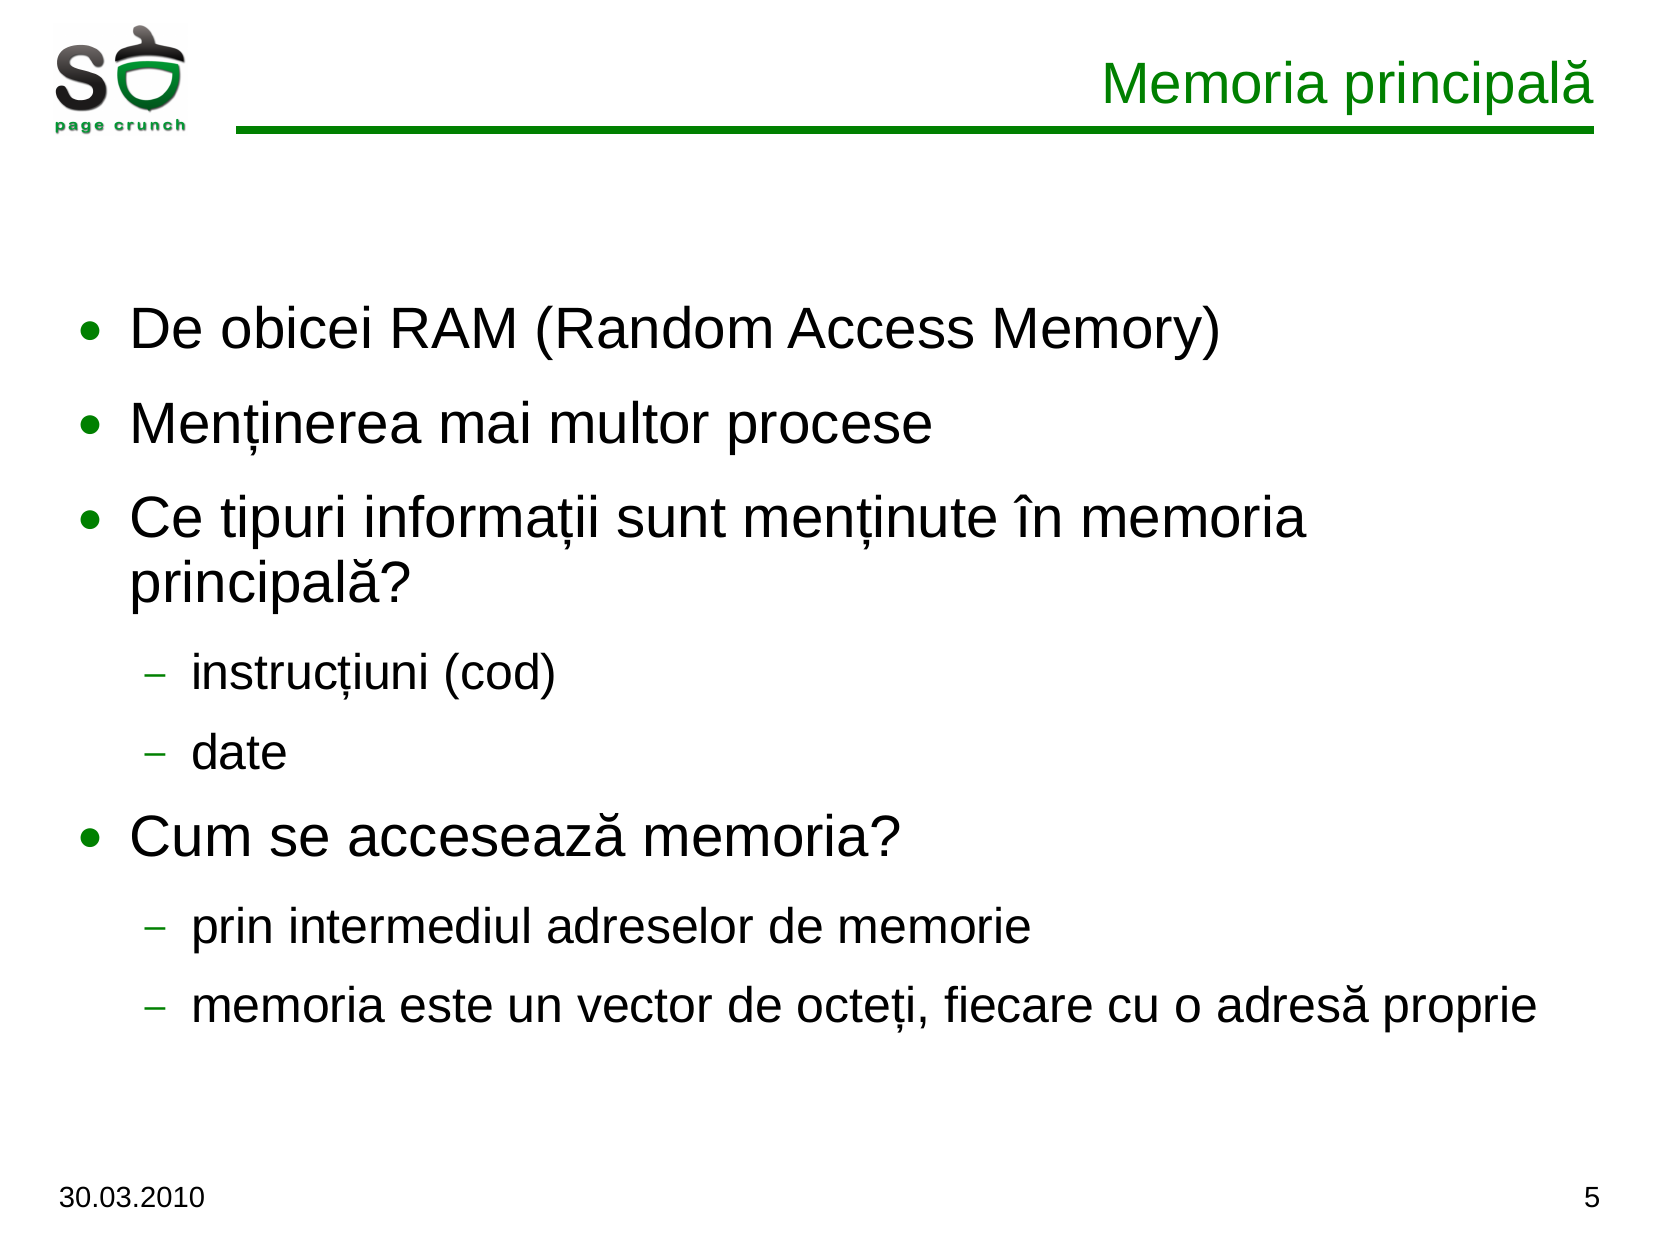

# Memoria principală
De obicei RAM (Random Access Memory)
Menținerea mai multor procese
Ce tipuri informații sunt menținute în memoria principală?
instrucțiuni (cod)
date
Cum se accesează memoria?
prin intermediul adreselor de memorie
memoria este un vector de octeți, fiecare cu o adresă proprie
30.03.2010
5